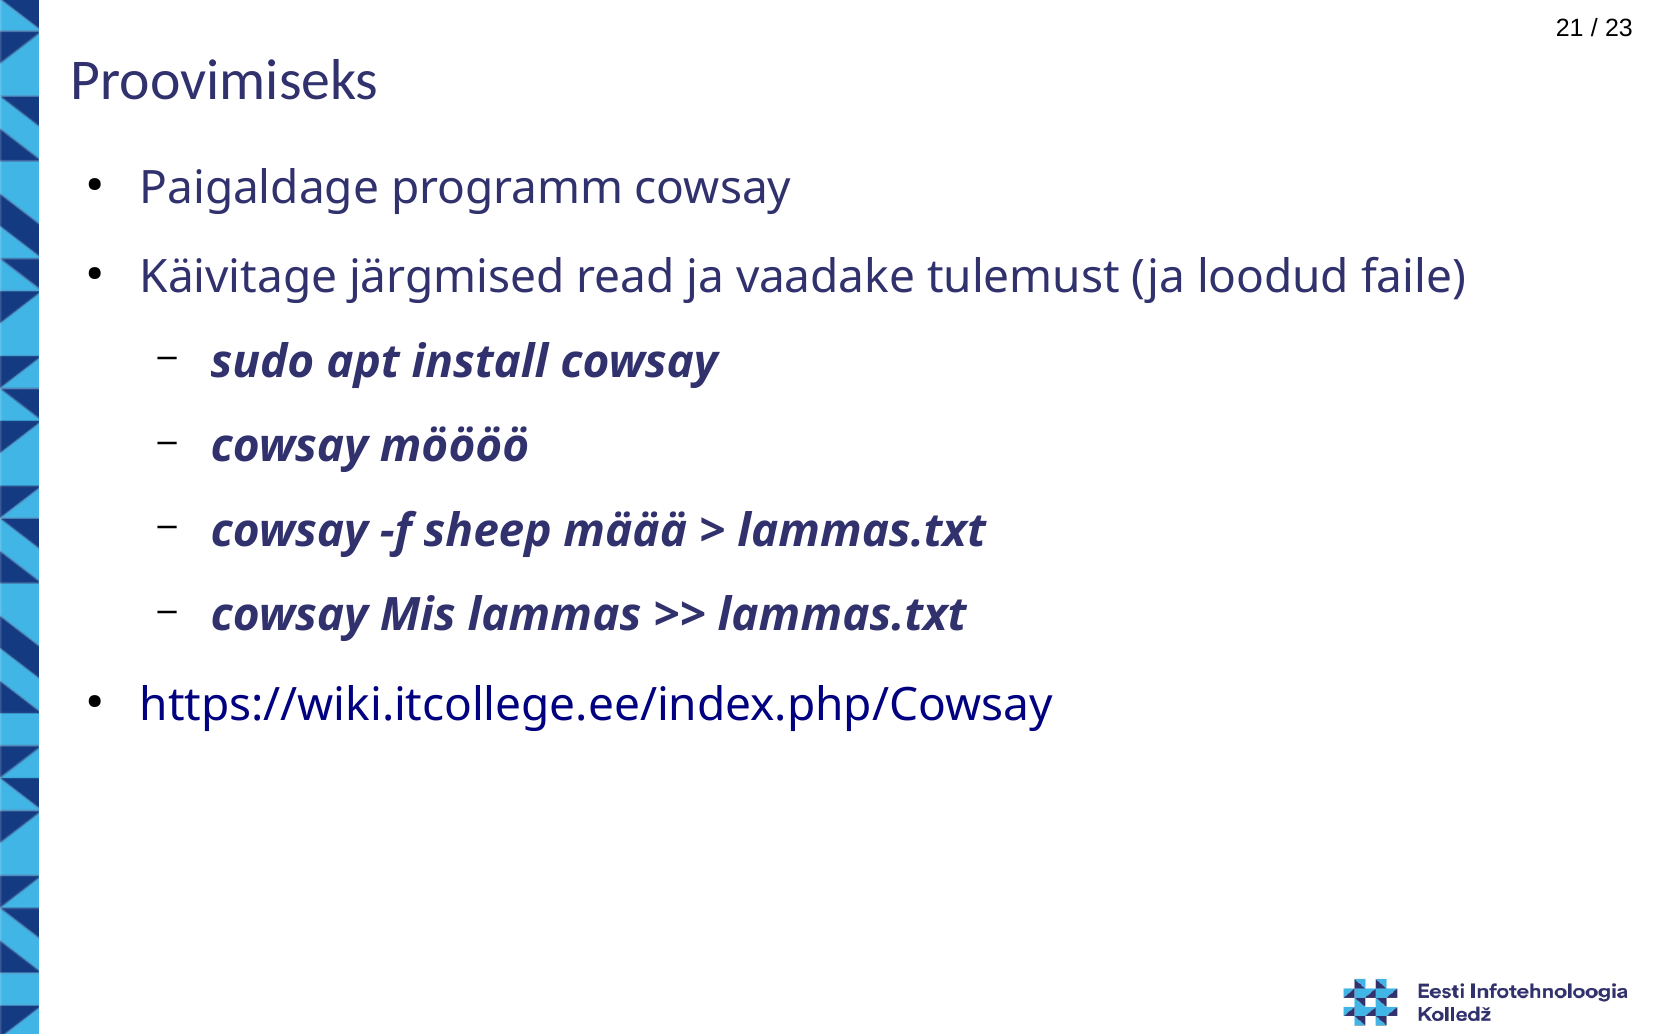

# Proovimiseks
Paigaldage programm cowsay
Käivitage järgmised read ja vaadake tulemust (ja loodud faile)
sudo apt install cowsay
cowsay möööö
cowsay -f sheep määä > lammas.txt
cowsay Mis lammas >> lammas.txt
https://wiki.itcollege.ee/index.php/Cowsay